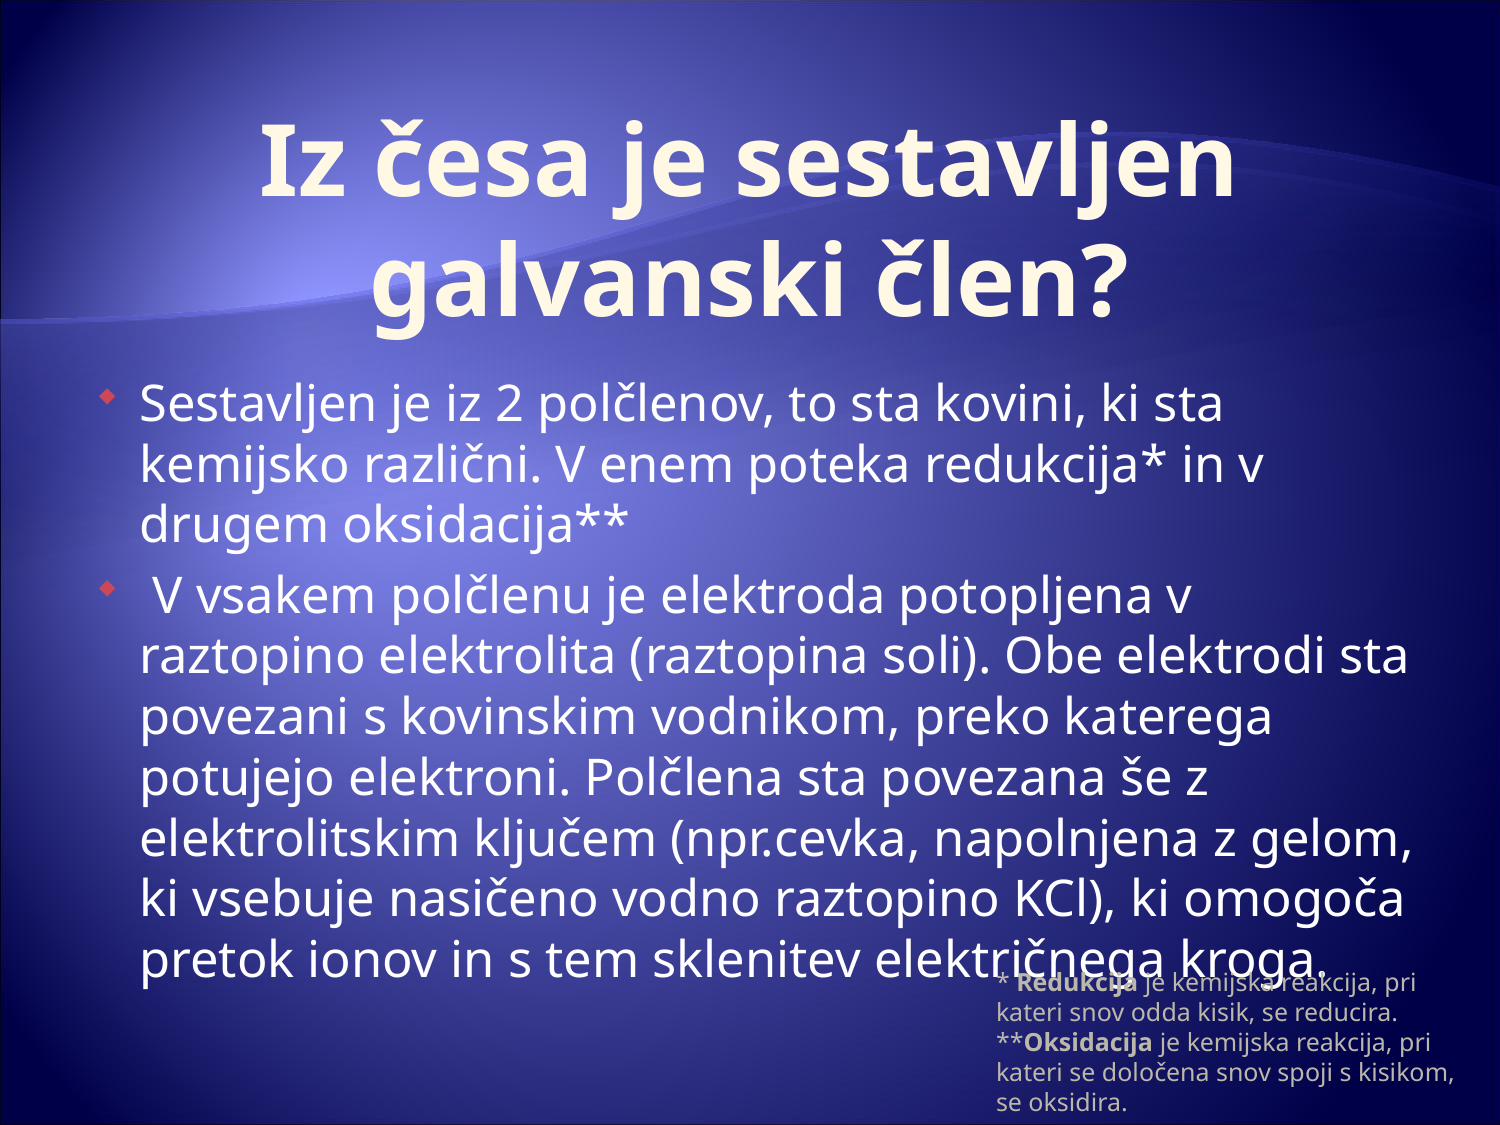

# Iz česa je sestavljen galvanski člen?
Sestavljen je iz 2 polčlenov, to sta kovini, ki sta kemijsko različni. V enem poteka redukcija* in v drugem oksidacija**
 V vsakem polčlenu je elektroda potopljena v raztopino elektrolita (raztopina soli). Obe elektrodi sta povezani s kovinskim vodnikom, preko katerega potujejo elektroni. Polčlena sta povezana še z elektrolitskim ključem (npr.cevka, napolnjena z gelom, ki vsebuje nasičeno vodno raztopino KCl), ki omogoča pretok ionov in s tem sklenitev električnega kroga.
* Redukcija je kemijska reakcija, pri kateri snov odda kisik, se reducira.
**Oksidacija je kemijska reakcija, pri kateri se določena snov spoji s kisikom, se oksidira.